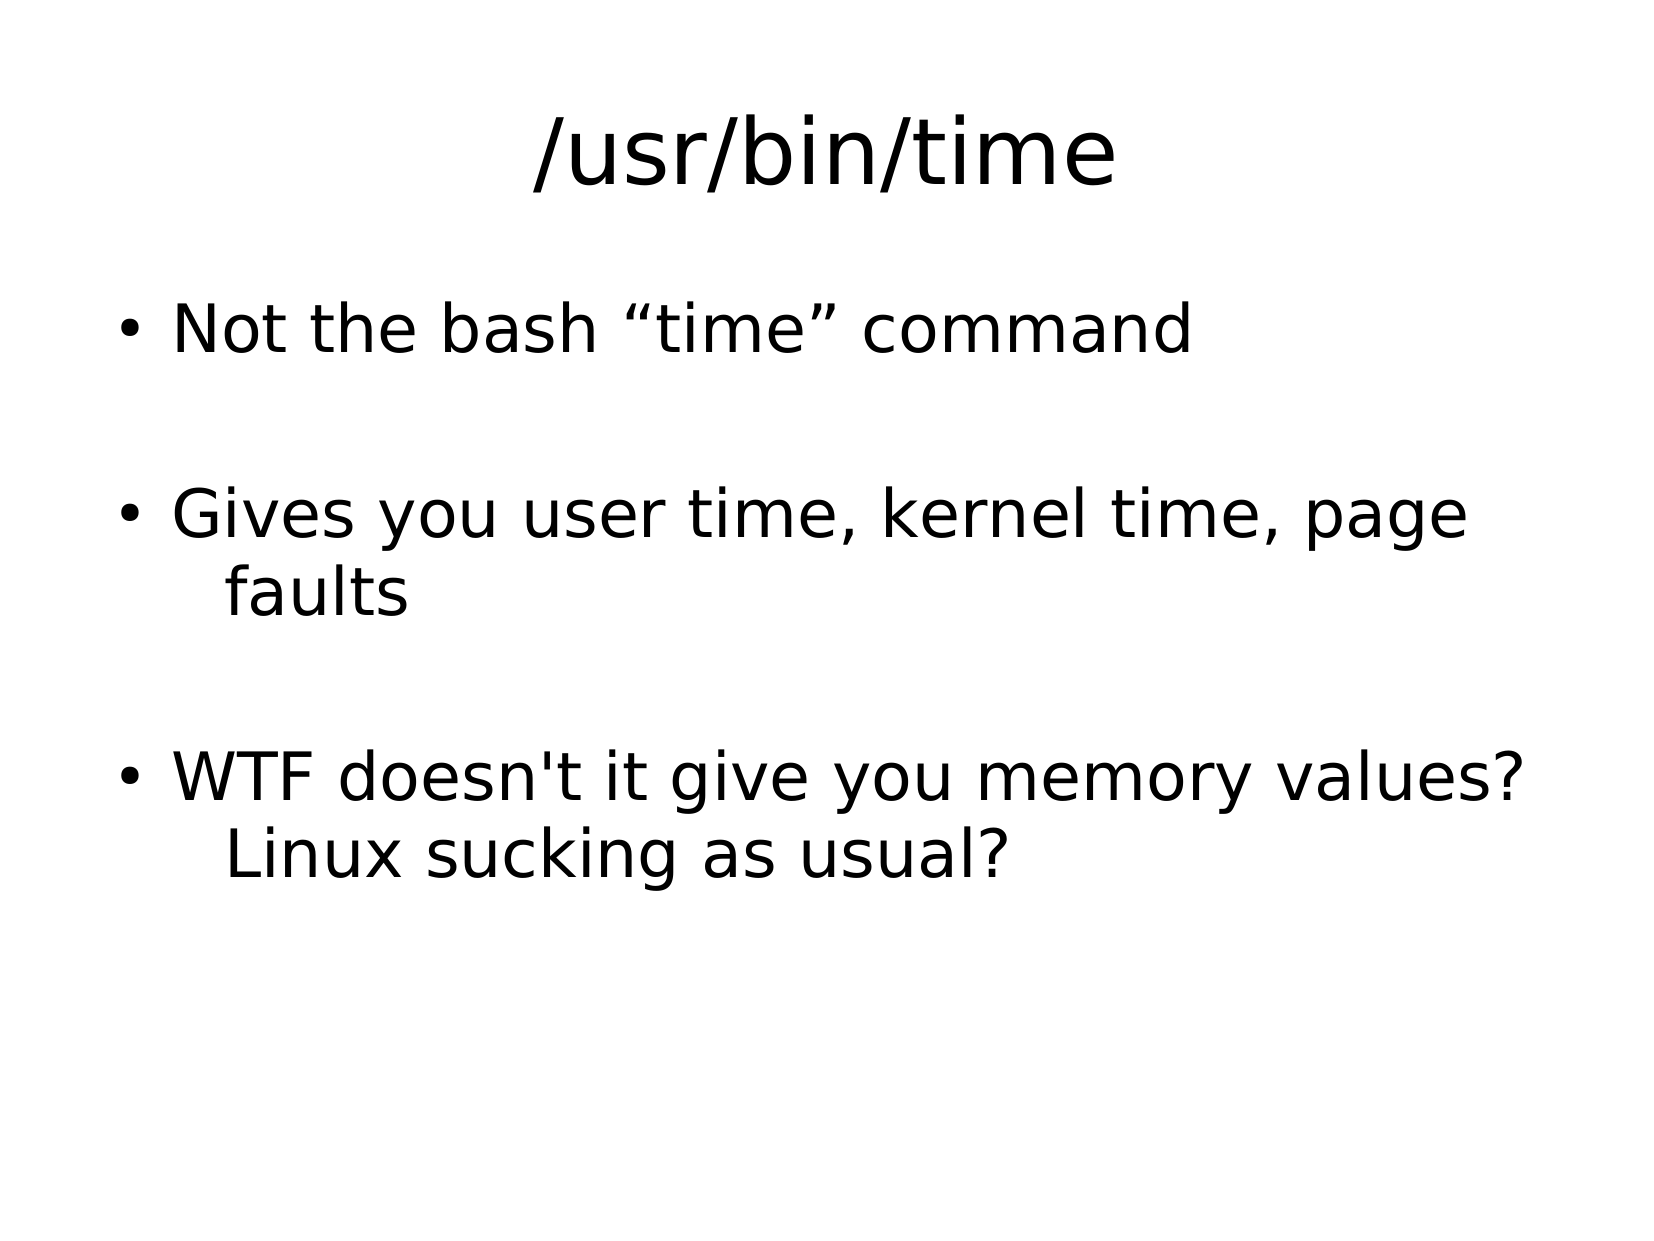

# /usr/bin/time
Not the bash “time” command
Gives you user time, kernel time, page faults
WTF doesn't it give you memory values? Linux sucking as usual?